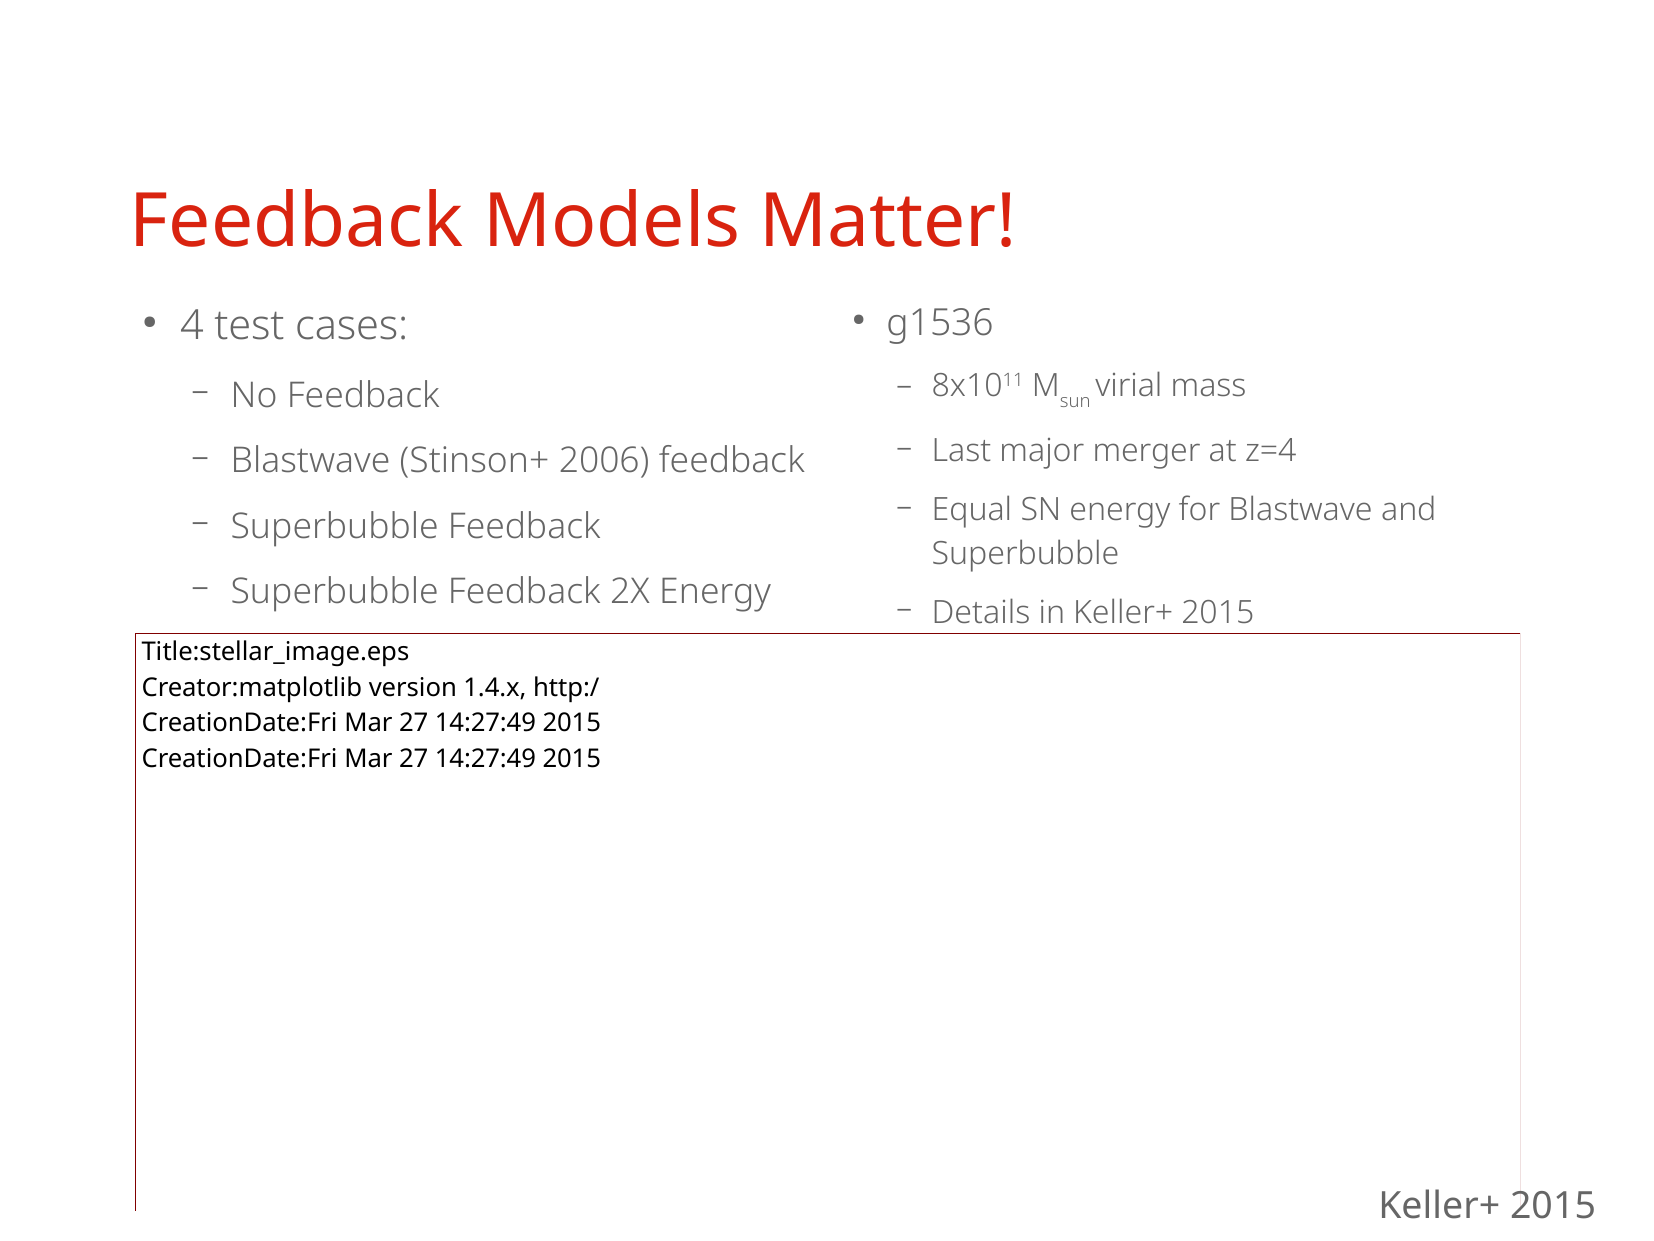

# Feedback Models Matter!
4 test cases:
No Feedback
Blastwave (Stinson+ 2006) feedback
Superbubble Feedback
Superbubble Feedback 2X Energy
g1536
8x1011 Msun virial mass
Last major merger at z=4
Equal SN energy for Blastwave and Superbubble
Details in Keller+ 2015
Keller+ 2015